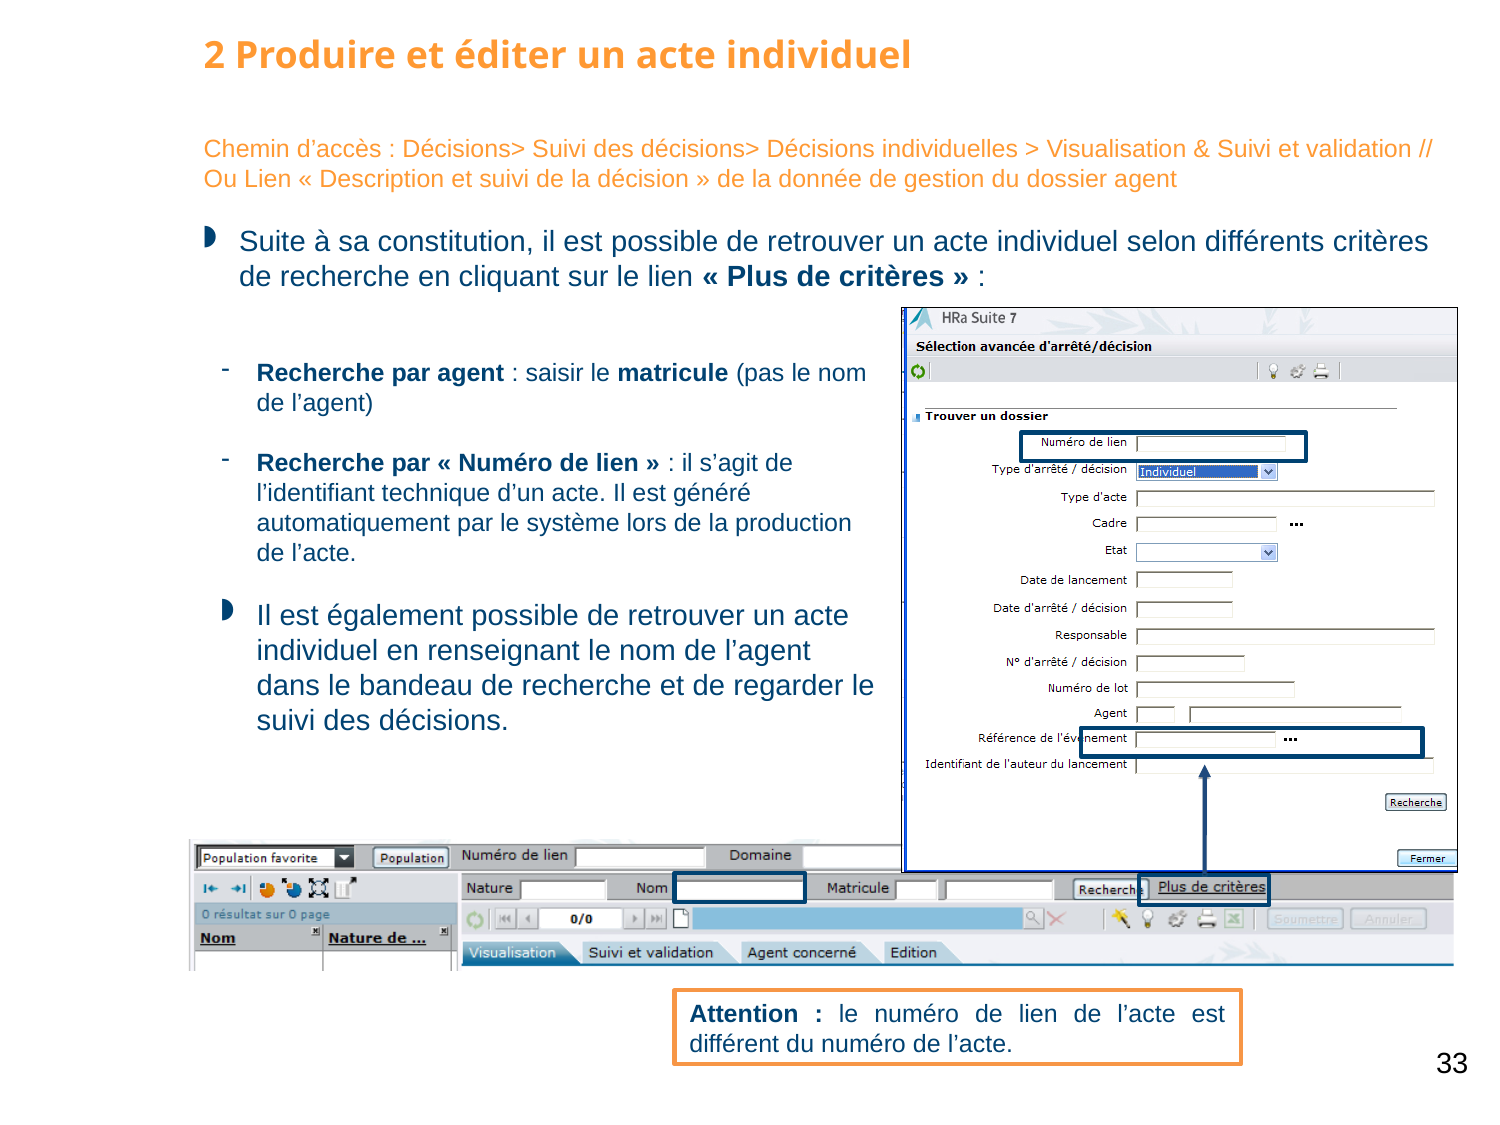

2 Produire et éditer un acte individuel
Chemin d’accès : Décisions> Suivi des décisions> Décisions individuelles > Visualisation & Suivi et validation // Ou Lien « Description et suivi de la décision » de la donnée de gestion du dossier agent
Suite à sa constitution, il est possible de retrouver un acte individuel selon différents critères de recherche en cliquant sur le lien « Plus de critères » :
Recherche par agent : saisir le matricule (pas le nom de l’agent)
Recherche par « Numéro de lien » : il s’agit de l’identifiant technique d’un acte. Il est généré automatiquement par le système lors de la production de l’acte.
Il est également possible de retrouver un acte individuel en renseignant le nom de l’agent dans le bandeau de recherche et de regarder le suivi des décisions.
Attention : le numéro de lien de l’acte est différent du numéro de l’acte.